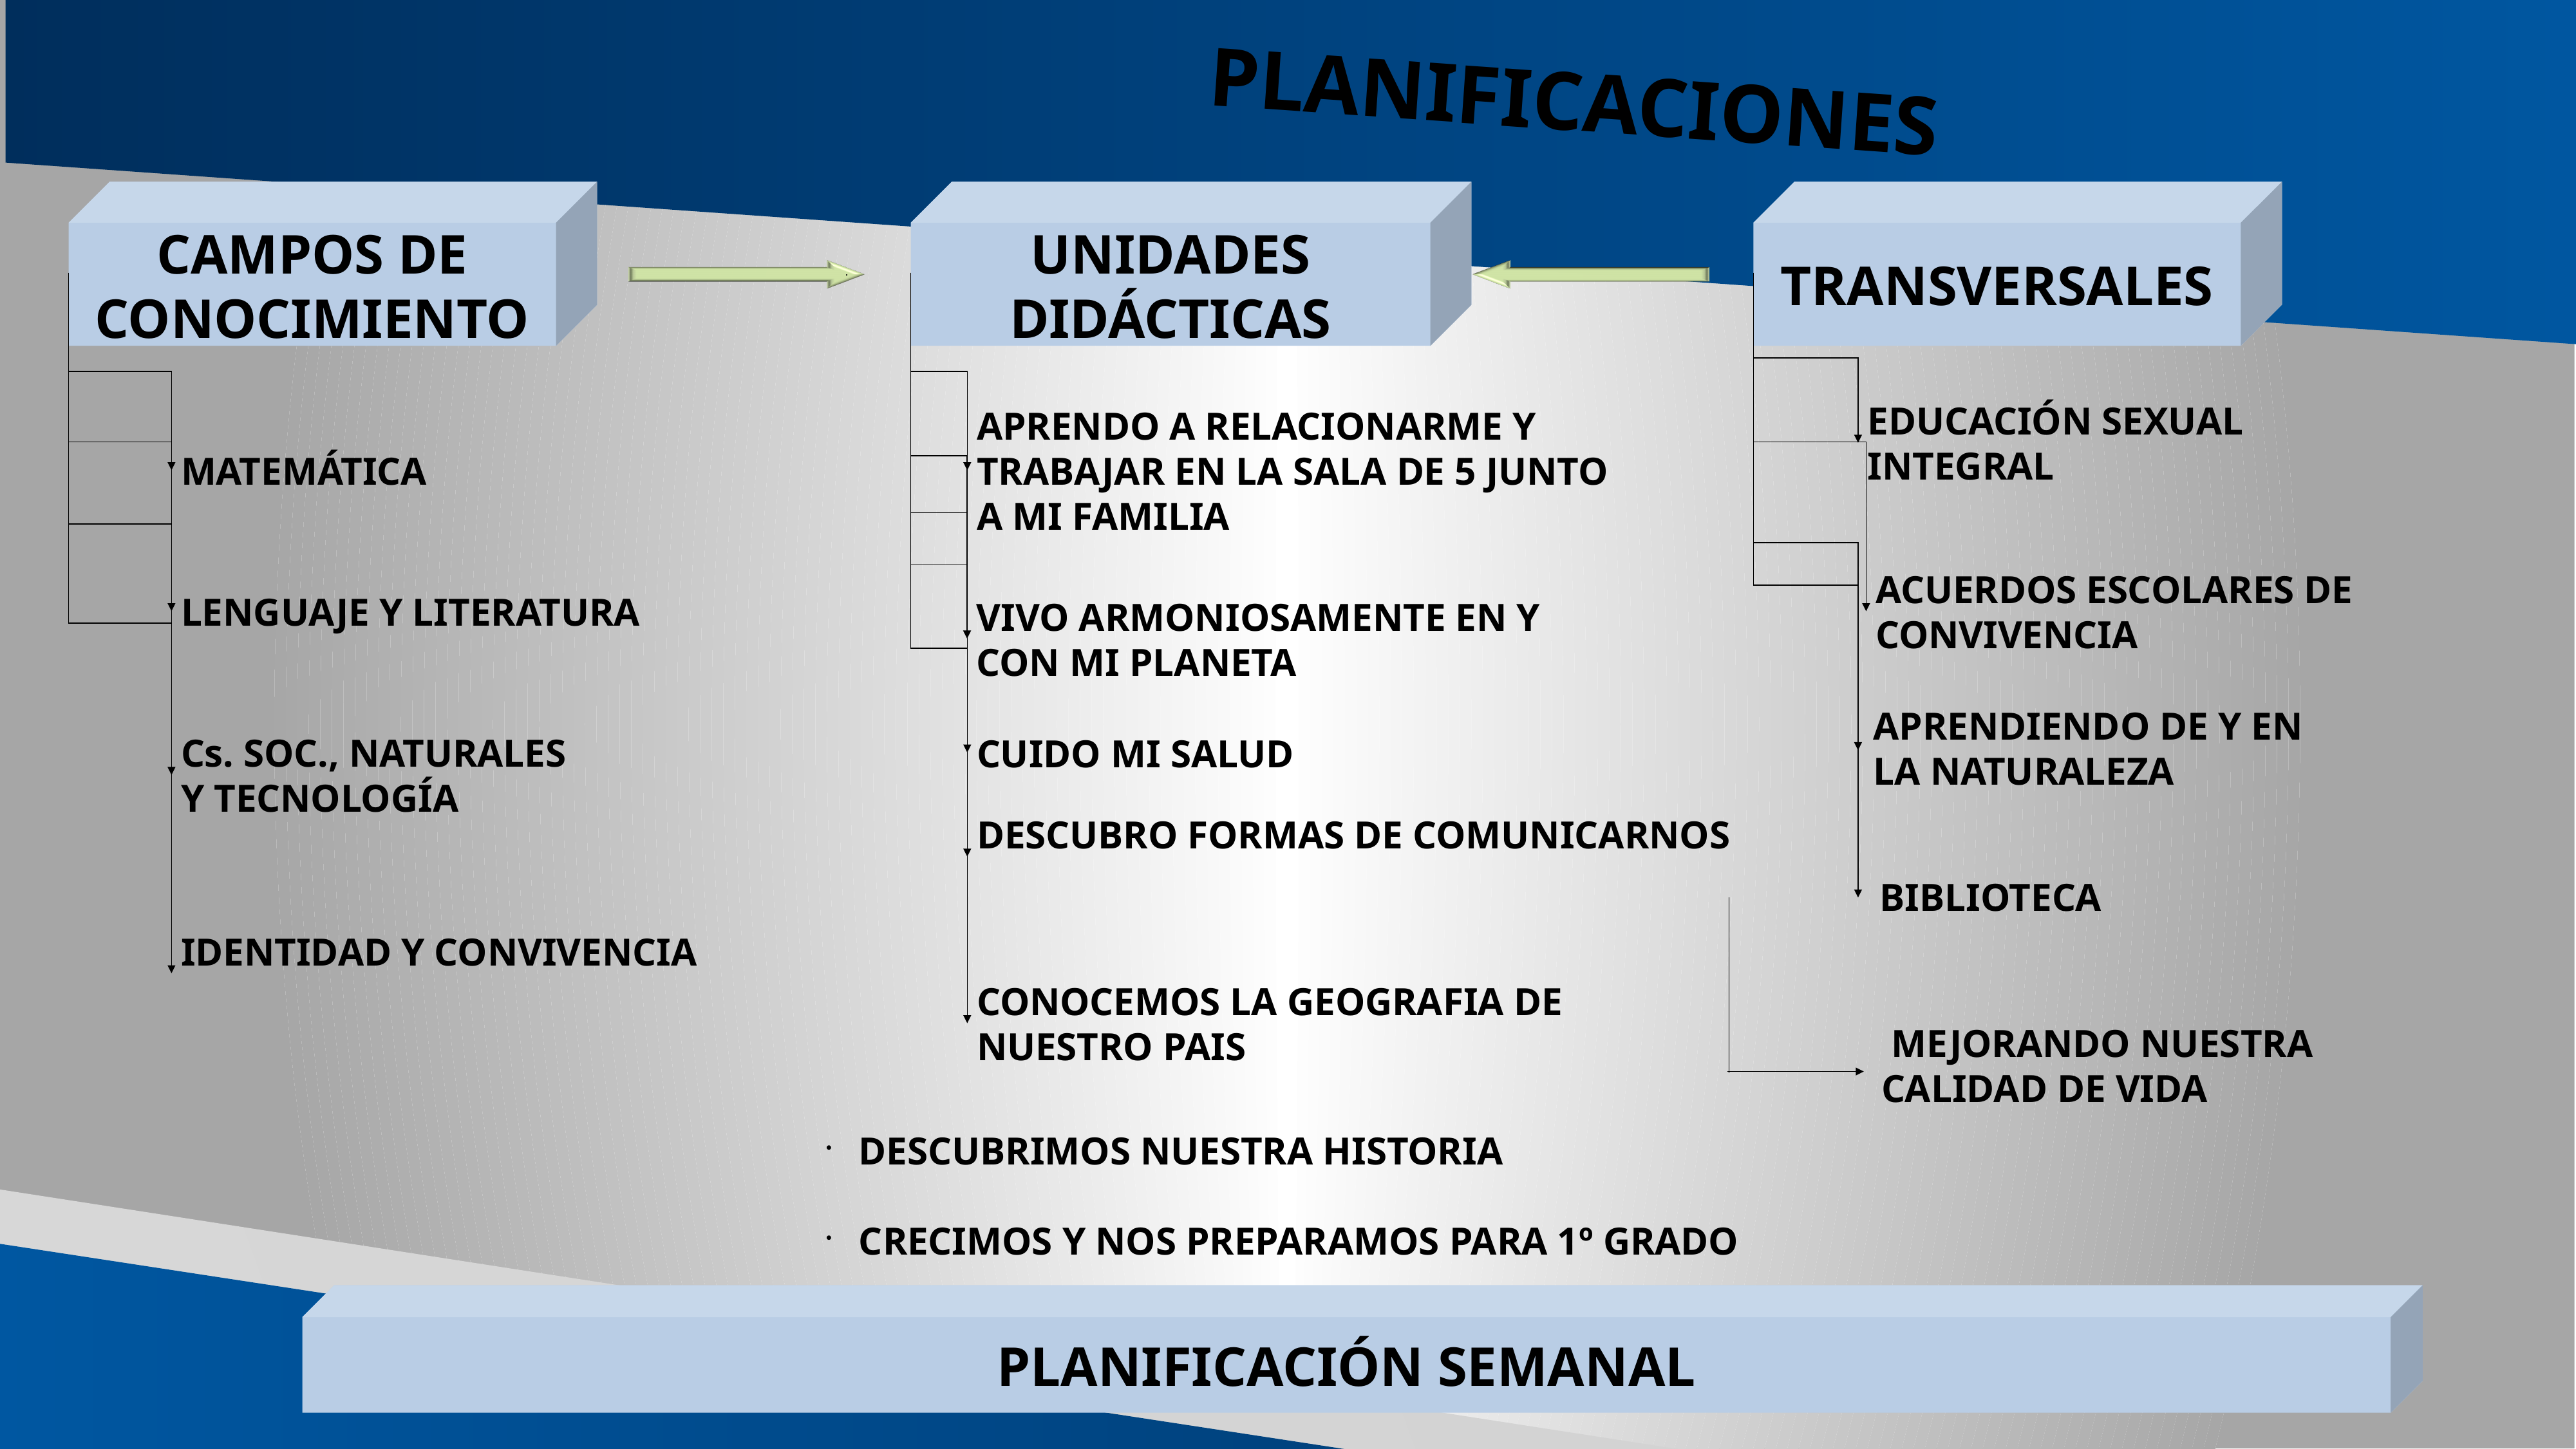

PLANIFICACIONES
CAMPOS DE CONOCIMIENTO
UNIDADES DIDÁCTICAS
TRANSVERSALES
EDUCACIÓN SEXUAL INTEGRAL
APRENDO A RELACIONARME Y TRABAJAR EN LA SALA DE 5 JUNTO A MI FAMILIA
MATEMÁTICA
ACUERDOS ESCOLARES DE CONVIVENCIA
LENGUAJE Y LITERATURA
VIVO ARMONIOSAMENTE EN Y CON MI PLANETA
APRENDIENDO DE Y EN
LA NATURALEZA
Cs. SOC., NATURALES
Y TECNOLOGÍA
CUIDO MI SALUD
DESCUBRO FORMAS DE COMUNICARNOS
BIBLIOTECA
IDENTIDAD Y CONVIVENCIA
CONOCEMOS LA GEOGRAFIA DE NUESTRO PAIS
 MEJORANDO NUESTRA CALIDAD DE VIDA
 DESCUBRIMOS NUESTRA HISTORIA
 CRECIMOS Y NOS PREPARAMOS PARA 1º GRADO
PLANIFICACIÓN SEMANAL